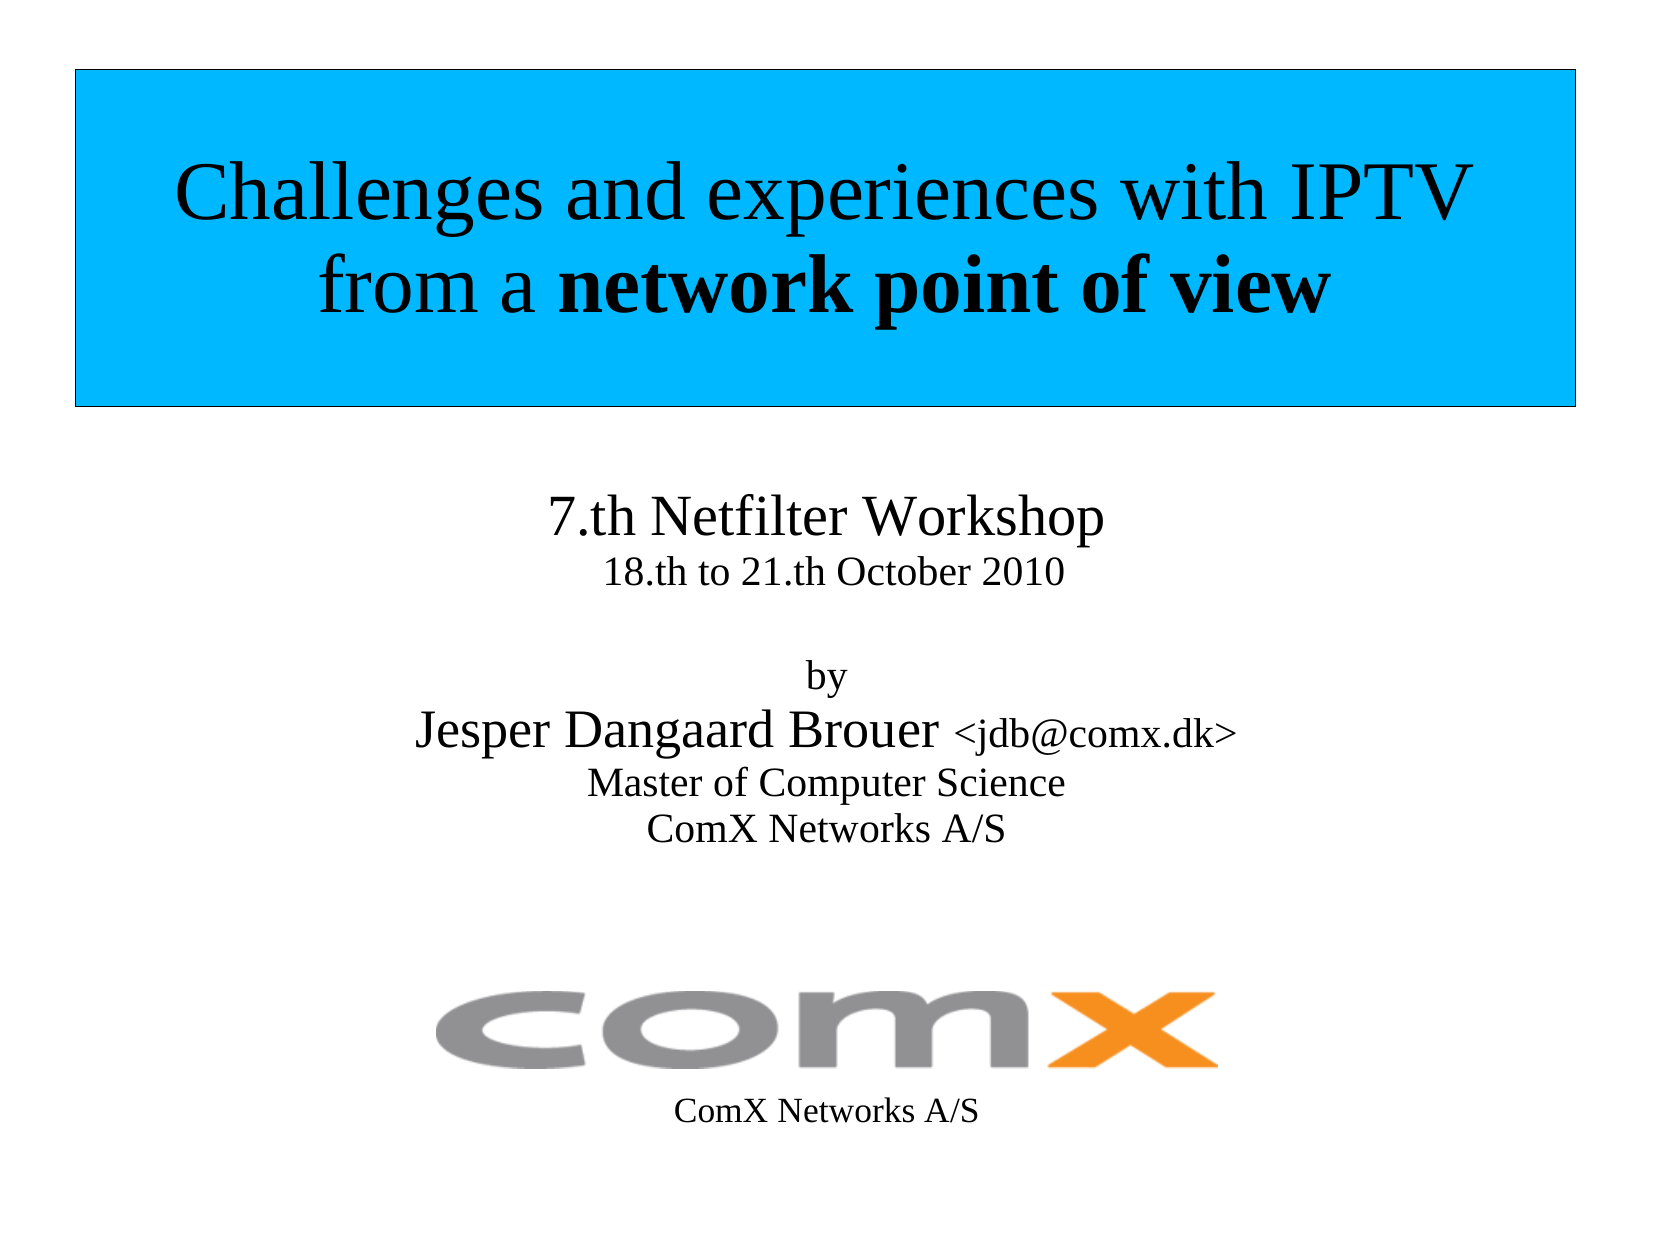

Challenges and experiences with IPTV
from a network point of view
7.th Netfilter Workshop
18.th to 21.th October 2010
by
Jesper Dangaard Brouer <jdb@comx.dk>
Master of Computer Science
ComX Networks A/S
ComX Networks A/S